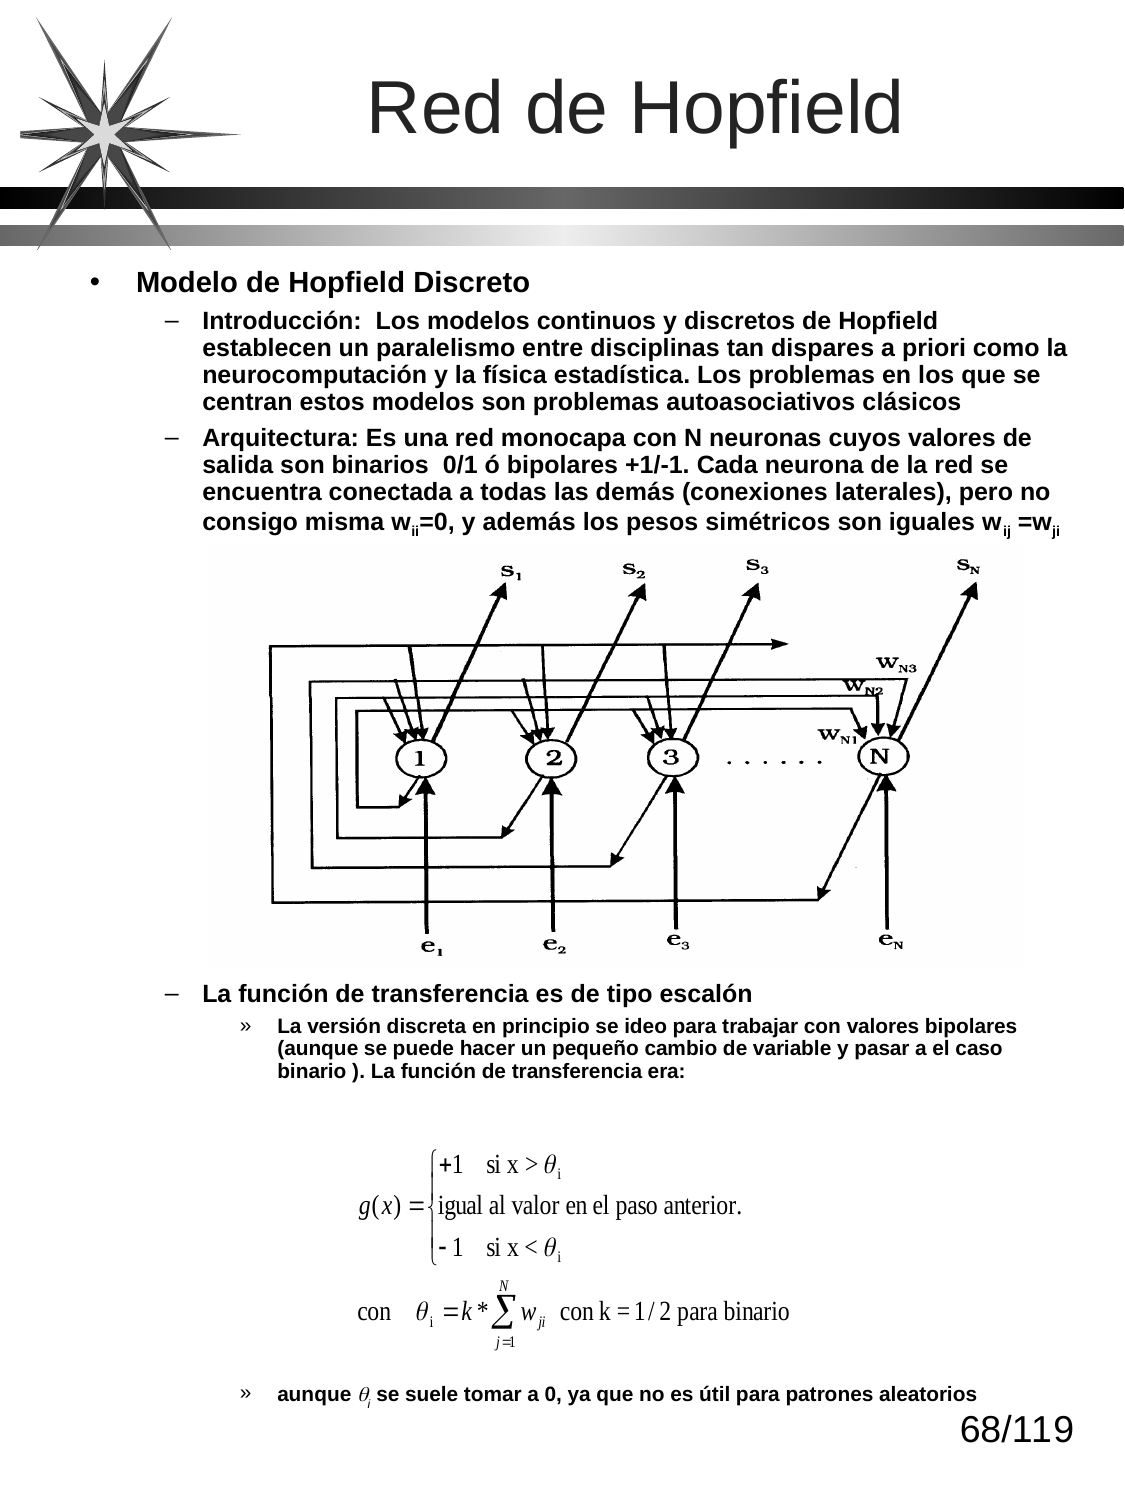

# Red de Hopfield
Modelo de Hopfield Discreto
Introducción: Los modelos continuos y discretos de Hopfield establecen un paralelismo entre disciplinas tan dispares a priori como la neurocomputación y la física estadística. Los problemas en los que se centran estos modelos son problemas autoasociativos clásicos
Arquitectura: Es una red monocapa con N neuronas cuyos valores de salida son binarios 0/1 ó bipolares +1/-1. Cada neurona de la red se encuentra conectada a todas las demás (conexiones laterales), pero no consigo misma wii=0, y además los pesos simétricos son iguales wij =wji
La función de transferencia es de tipo escalón
La versión discreta en principio se ideo para trabajar con valores bipolares (aunque se puede hacer un pequeño cambio de variable y pasar a el caso binario ). La función de transferencia era:
aunque i se suele tomar a 0, ya que no es útil para patrones aleatorios